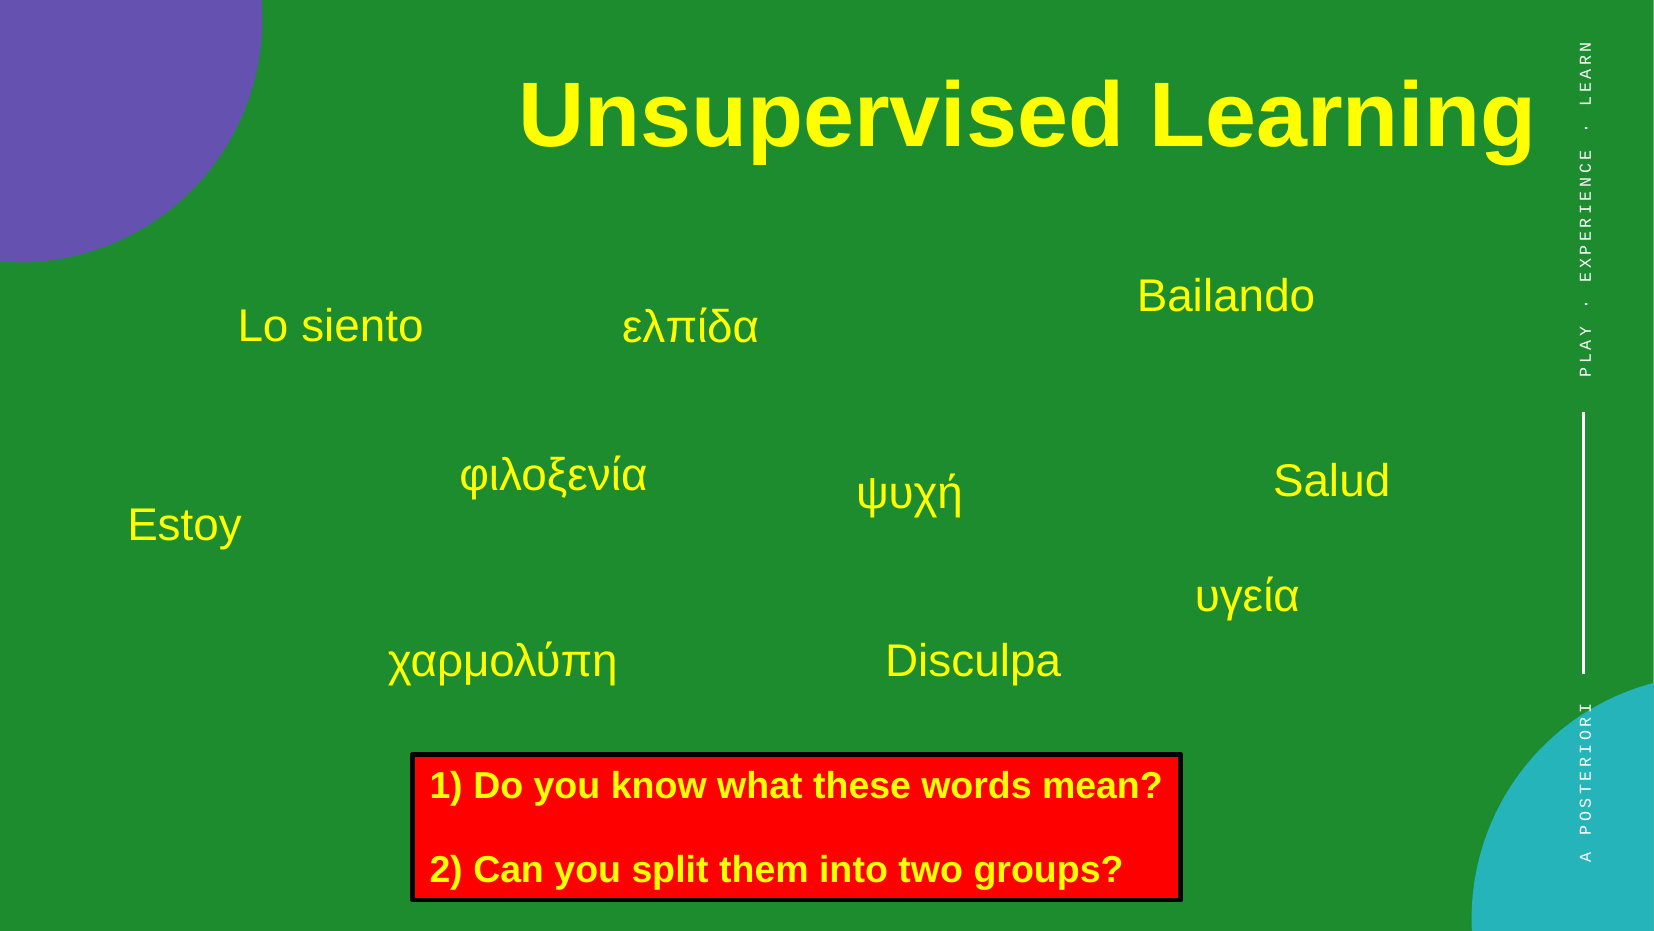

# Unsupervised Learning
Bailando
Lo siento
ελπίδα
φιλοξενία
Salud
ψυχή
Estoy
υγεία
χαρμολύπη
Disculpa
1) Do you know what these words mean?
2) Can you split them into two groups?